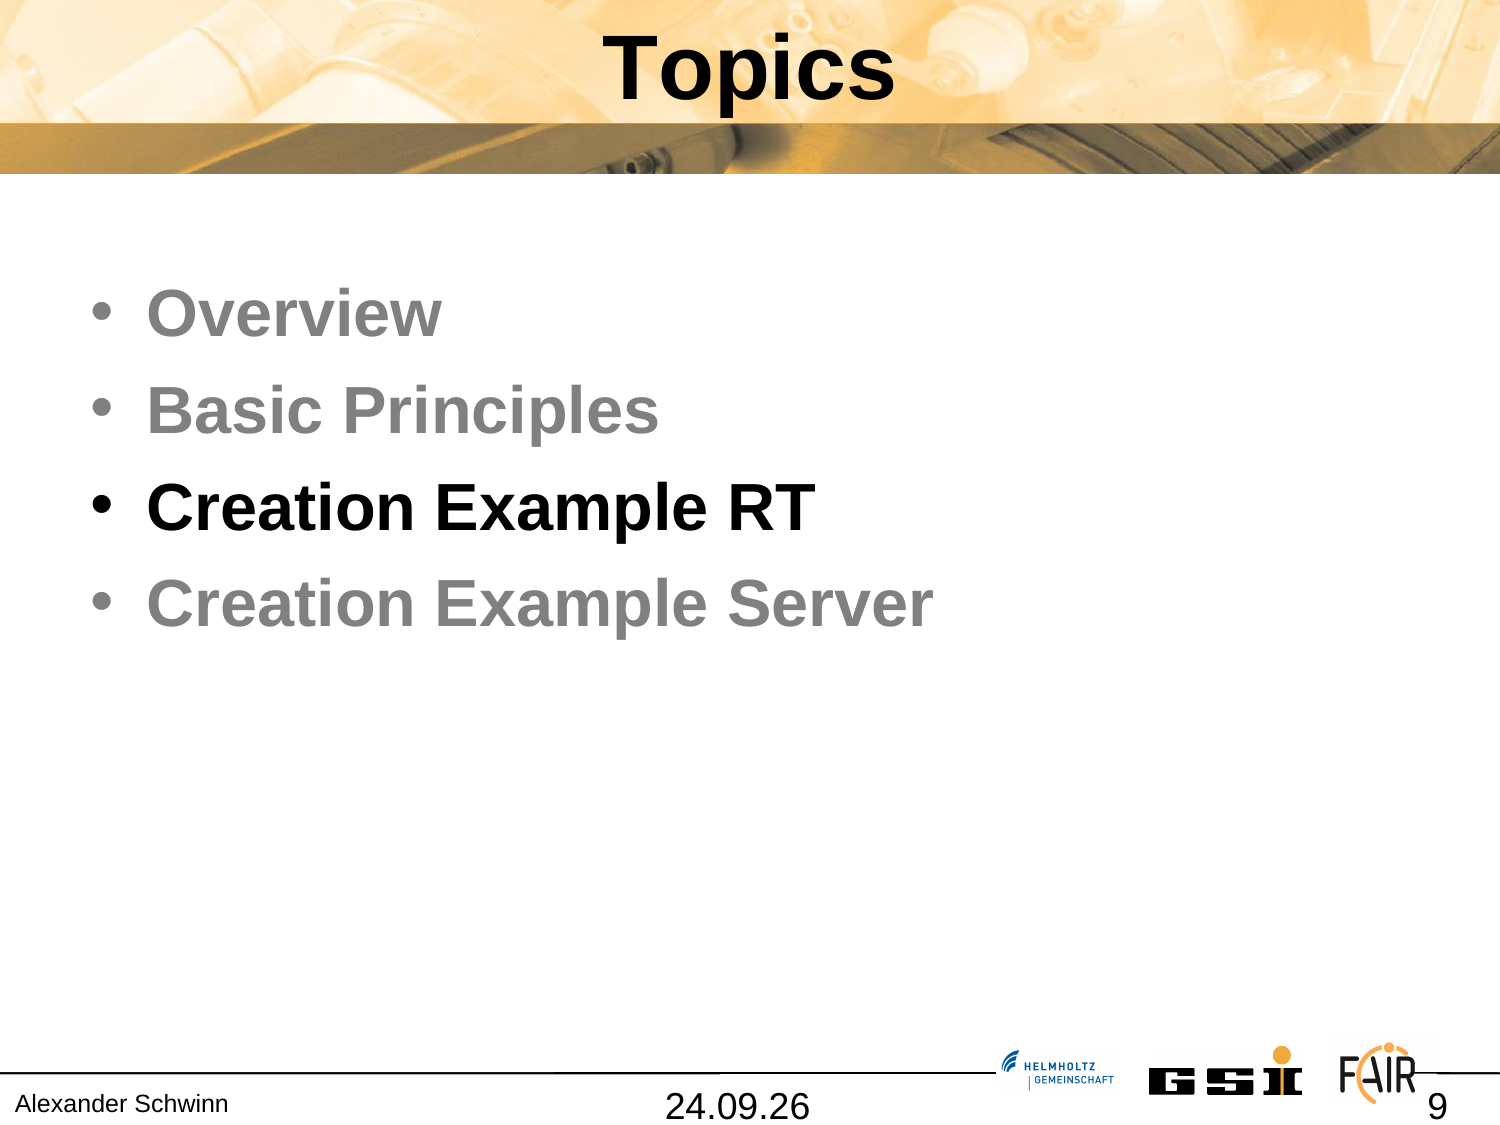

# Topics
Overview
Basic Principles
Creation Example RT
Creation Example Server
9